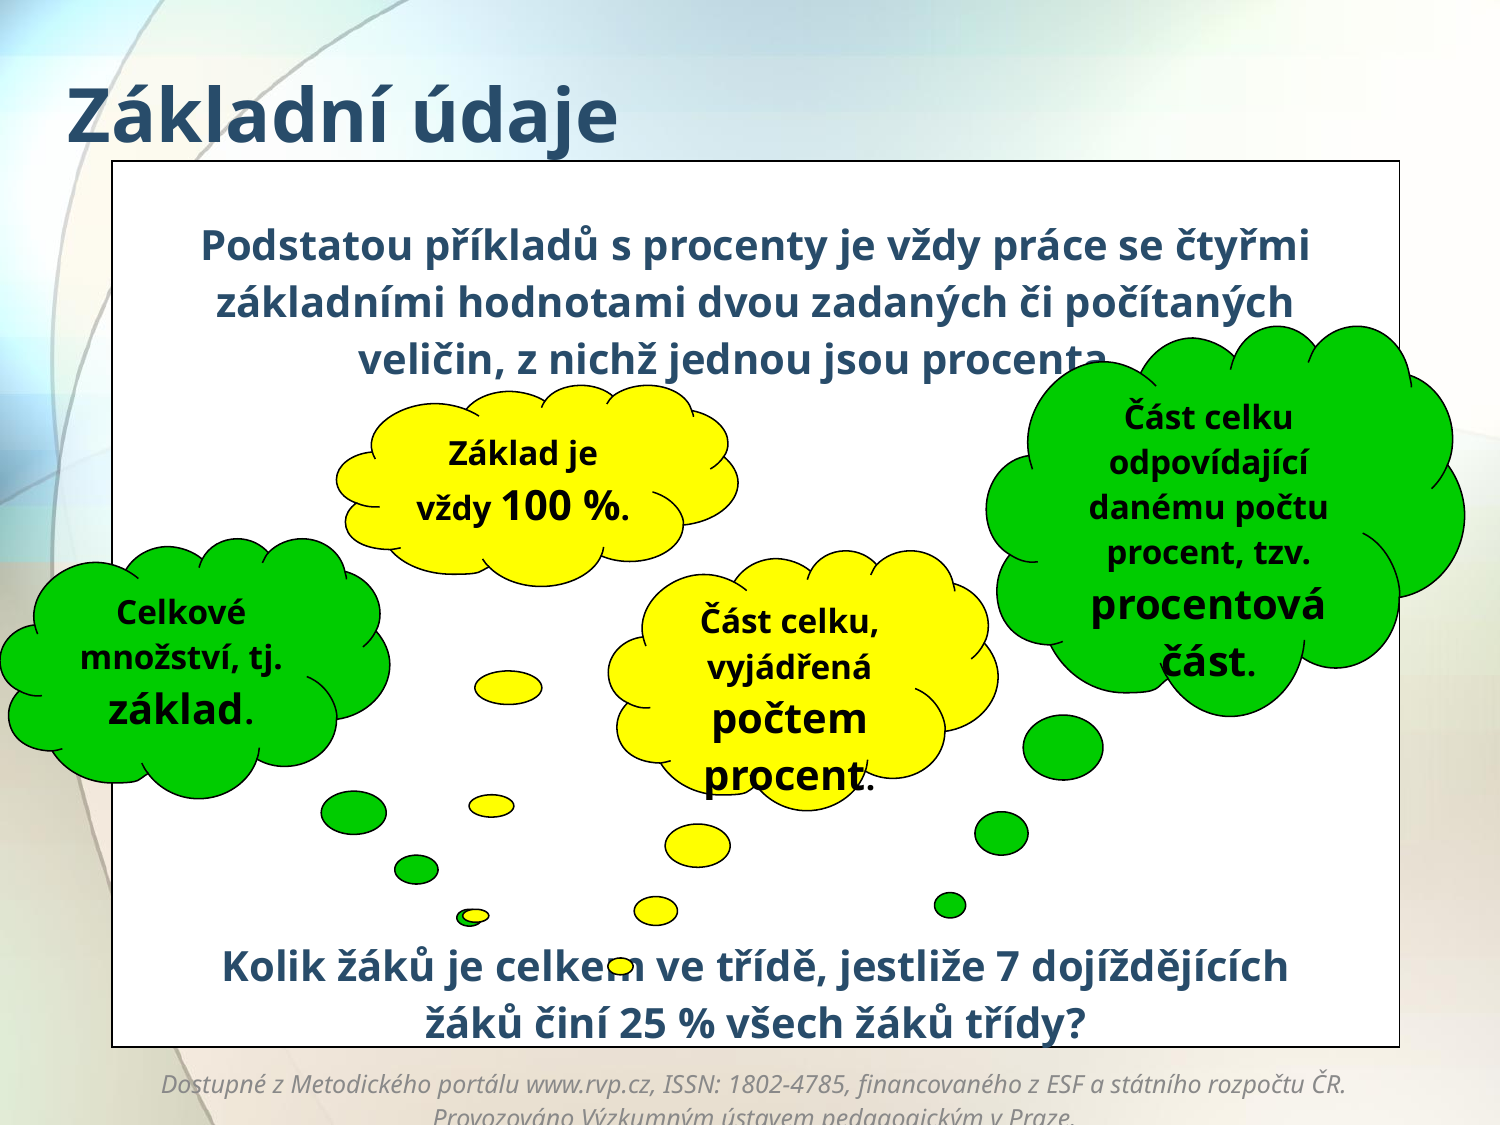

Základní údaje
Podstatou příkladů s procenty je vždy práce se čtyřmi základními hodnotami dvou zadaných či počítaných veličin, z nichž jednou jsou procenta.
Část celku odpovídající danému počtu procent, tzv. procentová část.
Základ je vždy 100 %.
Celkové množství, tj. základ.
Část celku, vyjádřená počtem procent.
Kolik žáků je celkem ve třídě, jestliže 7 dojíždějících žáků činí 25 % všech žáků třídy?